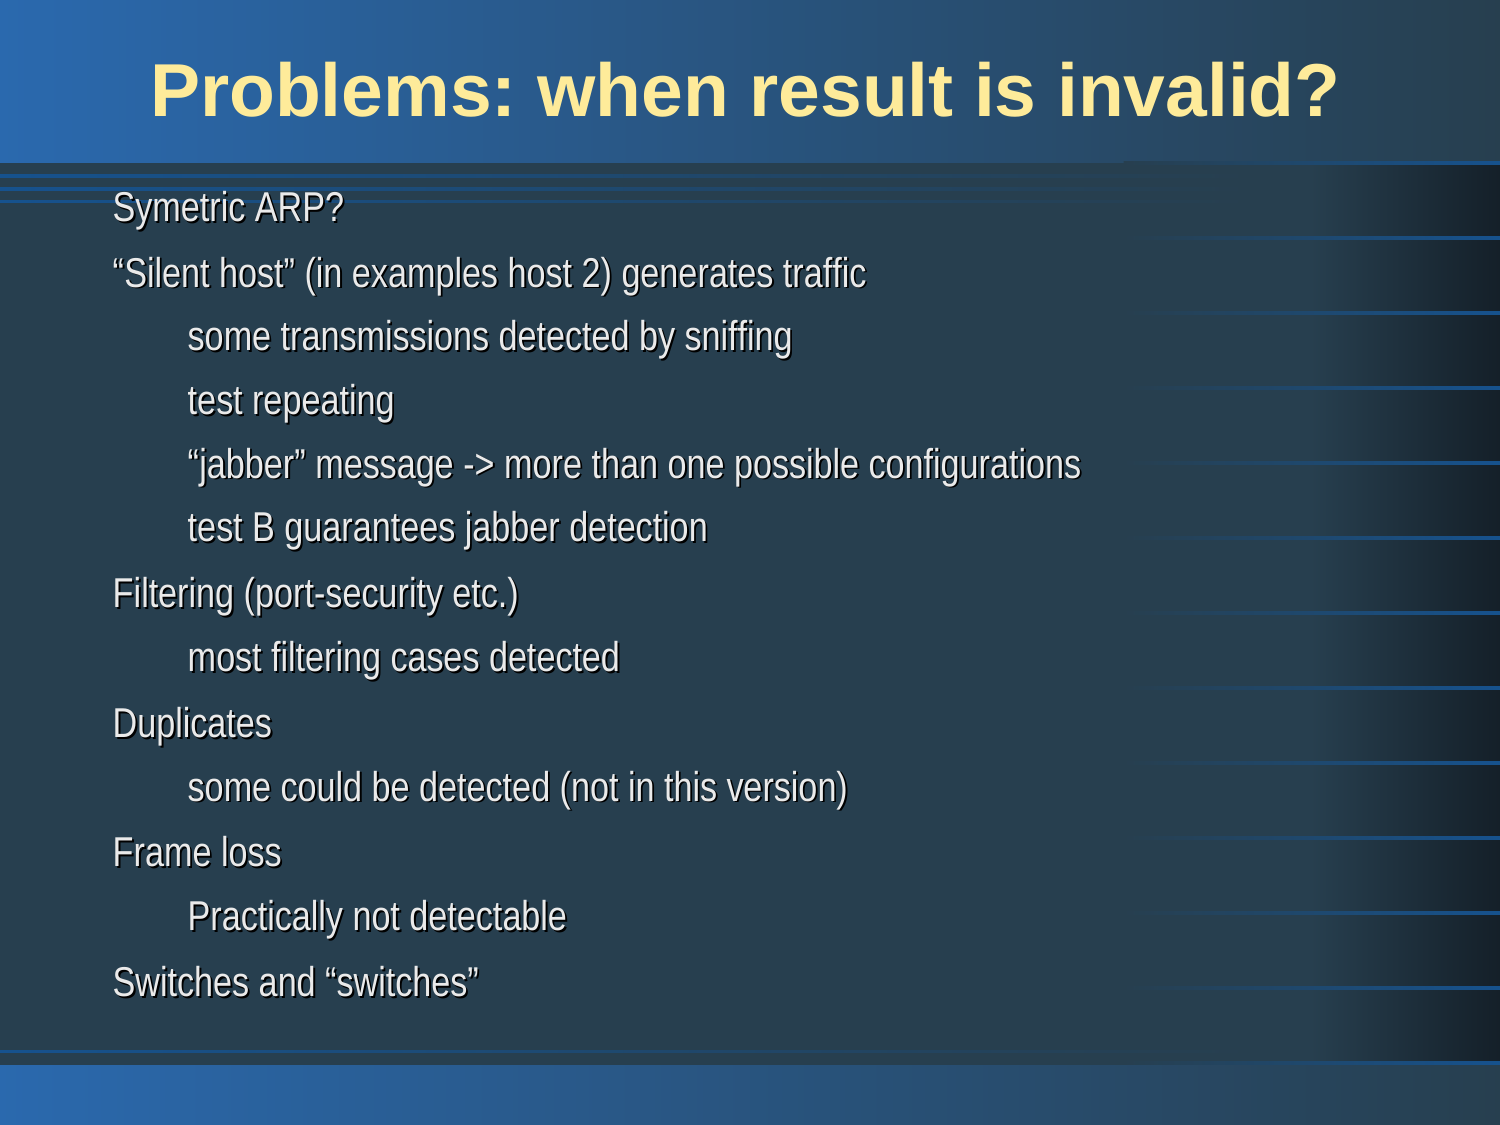

# Problems: when result is invalid?
Symetric ARP?
“Silent host” (in examples host 2) generates traffic
some transmissions detected by sniffing
test repeating
“jabber” message -> more than one possible configurations
test B guarantees jabber detection
Filtering (port-security etc.)
most filtering cases detected
Duplicates
some could be detected (not in this version)
Frame loss
Practically not detectable
Switches and “switches”